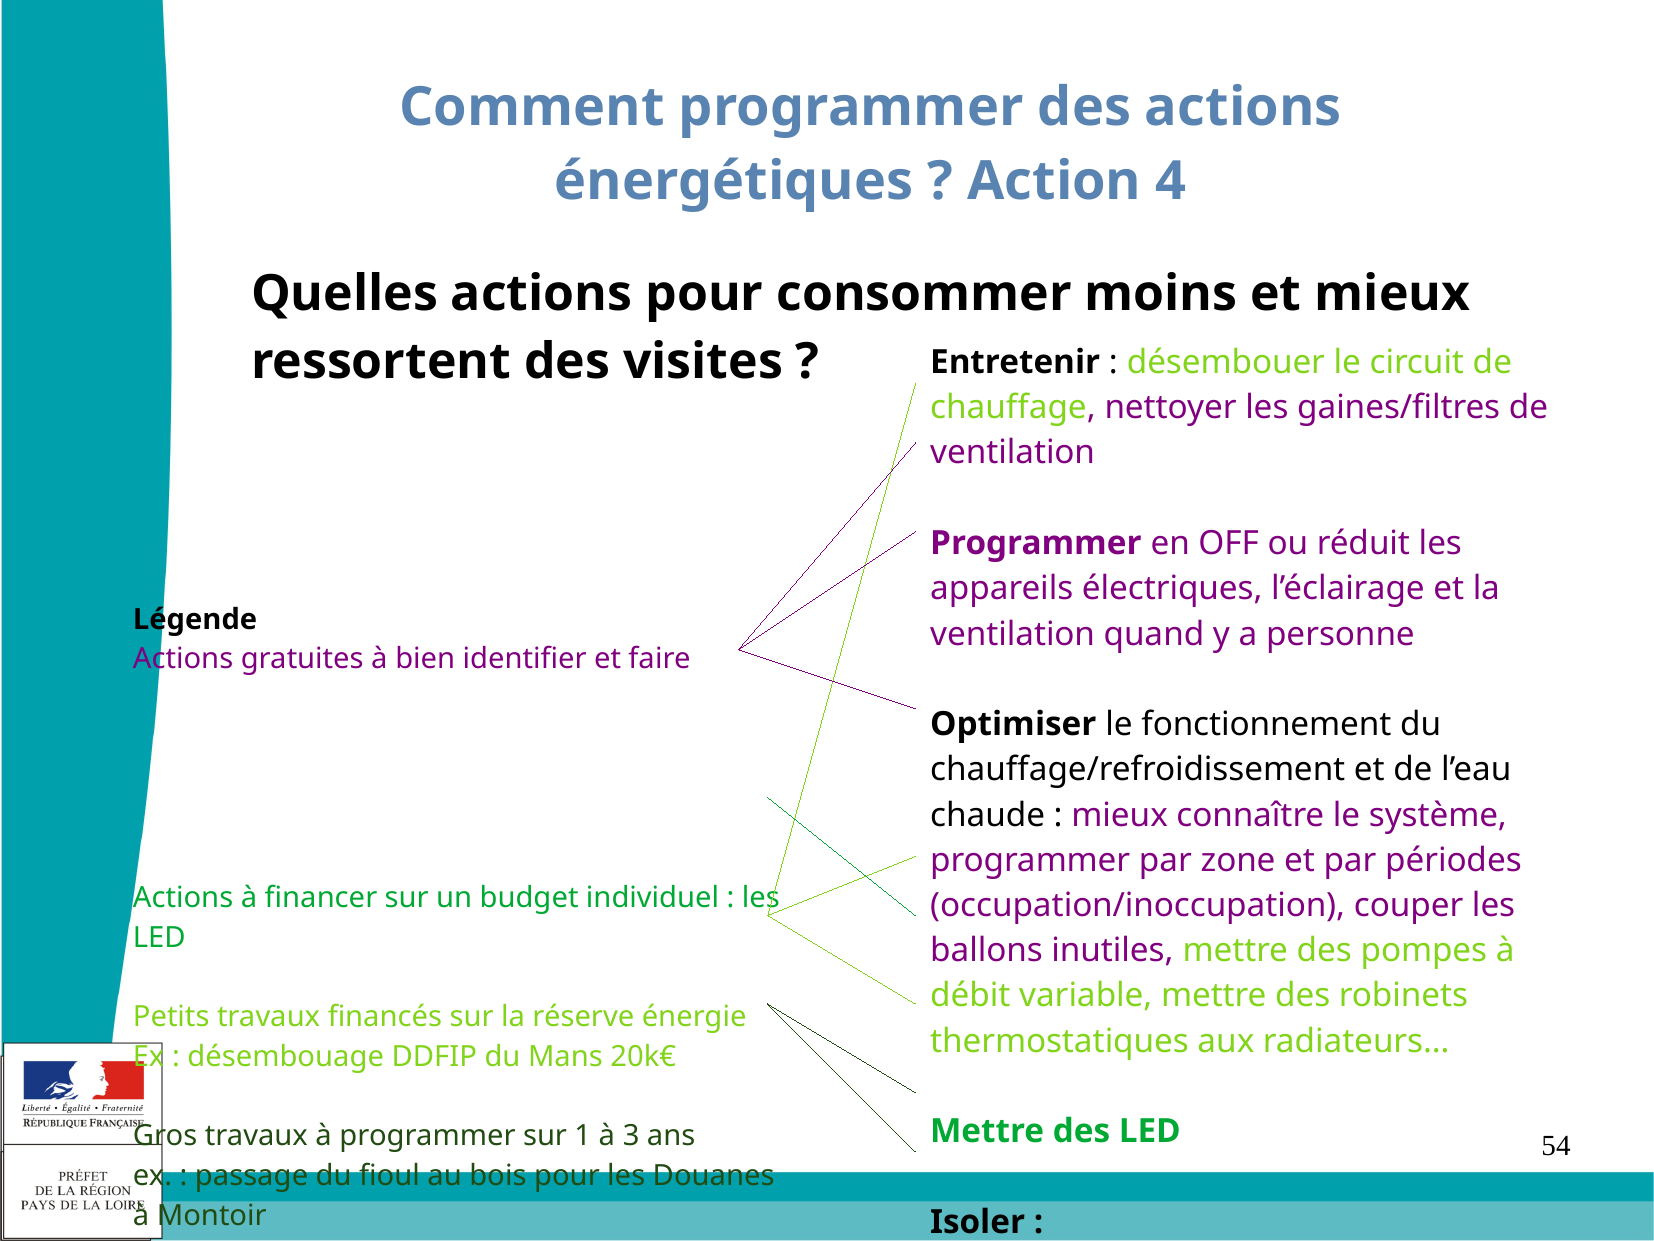

Comment programmer des actions énergétiques ? Action 4
Quelles actions pour consommer moins et mieux ressortent des visites ?
Entretenir : désembouer le circuit de chauffage, nettoyer les gaines/filtres de ventilation
Programmer en OFF ou réduit les appareils électriques, l’éclairage et la ventilation quand y a personne
Optimiser le fonctionnement du chauffage/refroidissement et de l’eau chaude : mieux connaître le système, programmer par zone et par périodes (occupation/inoccupation), couper les ballons inutiles, mettre des pompes à débit variable, mettre des robinets thermostatiques aux radiateurs…
Mettre des LED
Isoler :
les gaines/tuyaux en zones non chauffées
les combles/le toit
les murs
Convertir aux EnR&R
Légende
Actions gratuites à bien identifier et faire
Actions à financer sur un budget individuel : les LED
Petits travaux financés sur la réserve énergie
Ex : désembouage DDFIP du Mans 20k€
Gros travaux à programmer sur 1 à 3 ans
ex. : passage du fioul au bois pour les Douanes à Montoir
54